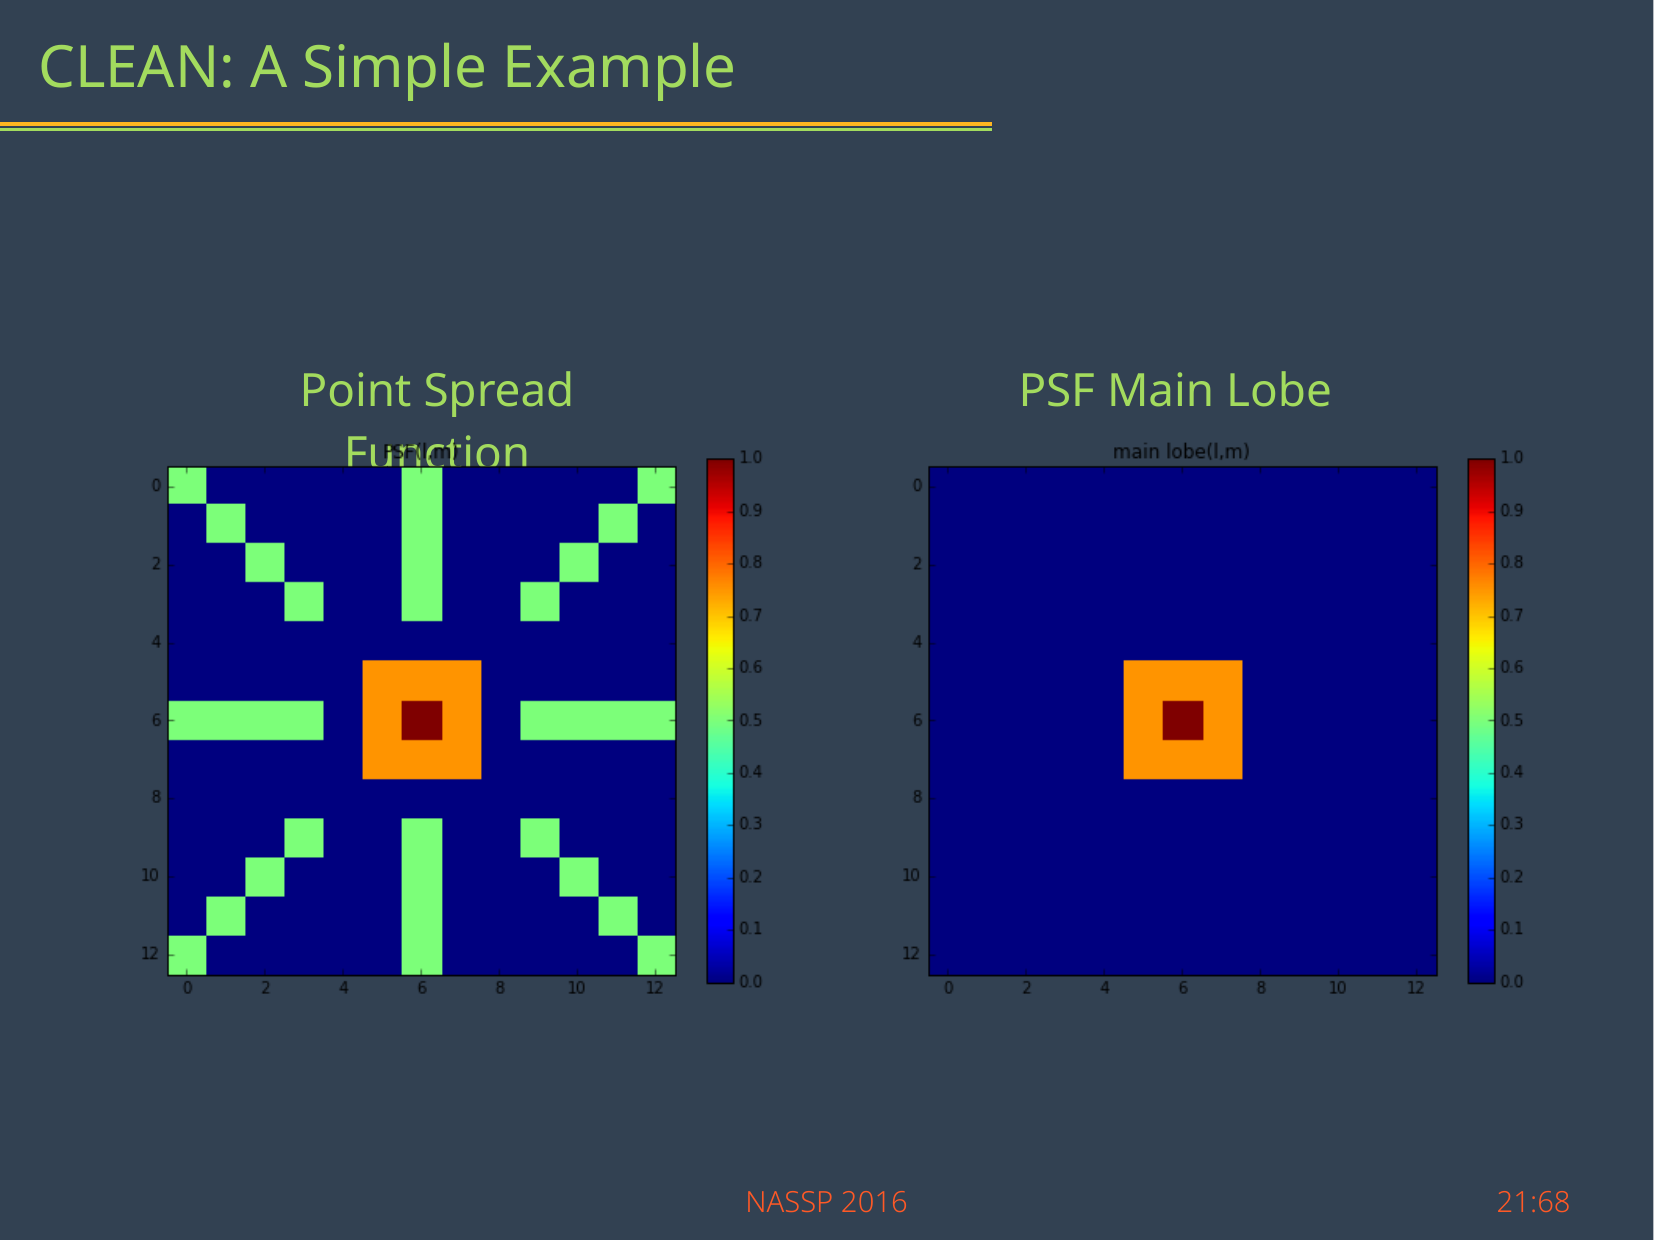

CLEAN: A Simple Example
Point Spread Function
PSF Main Lobe
NASSP 2016
21